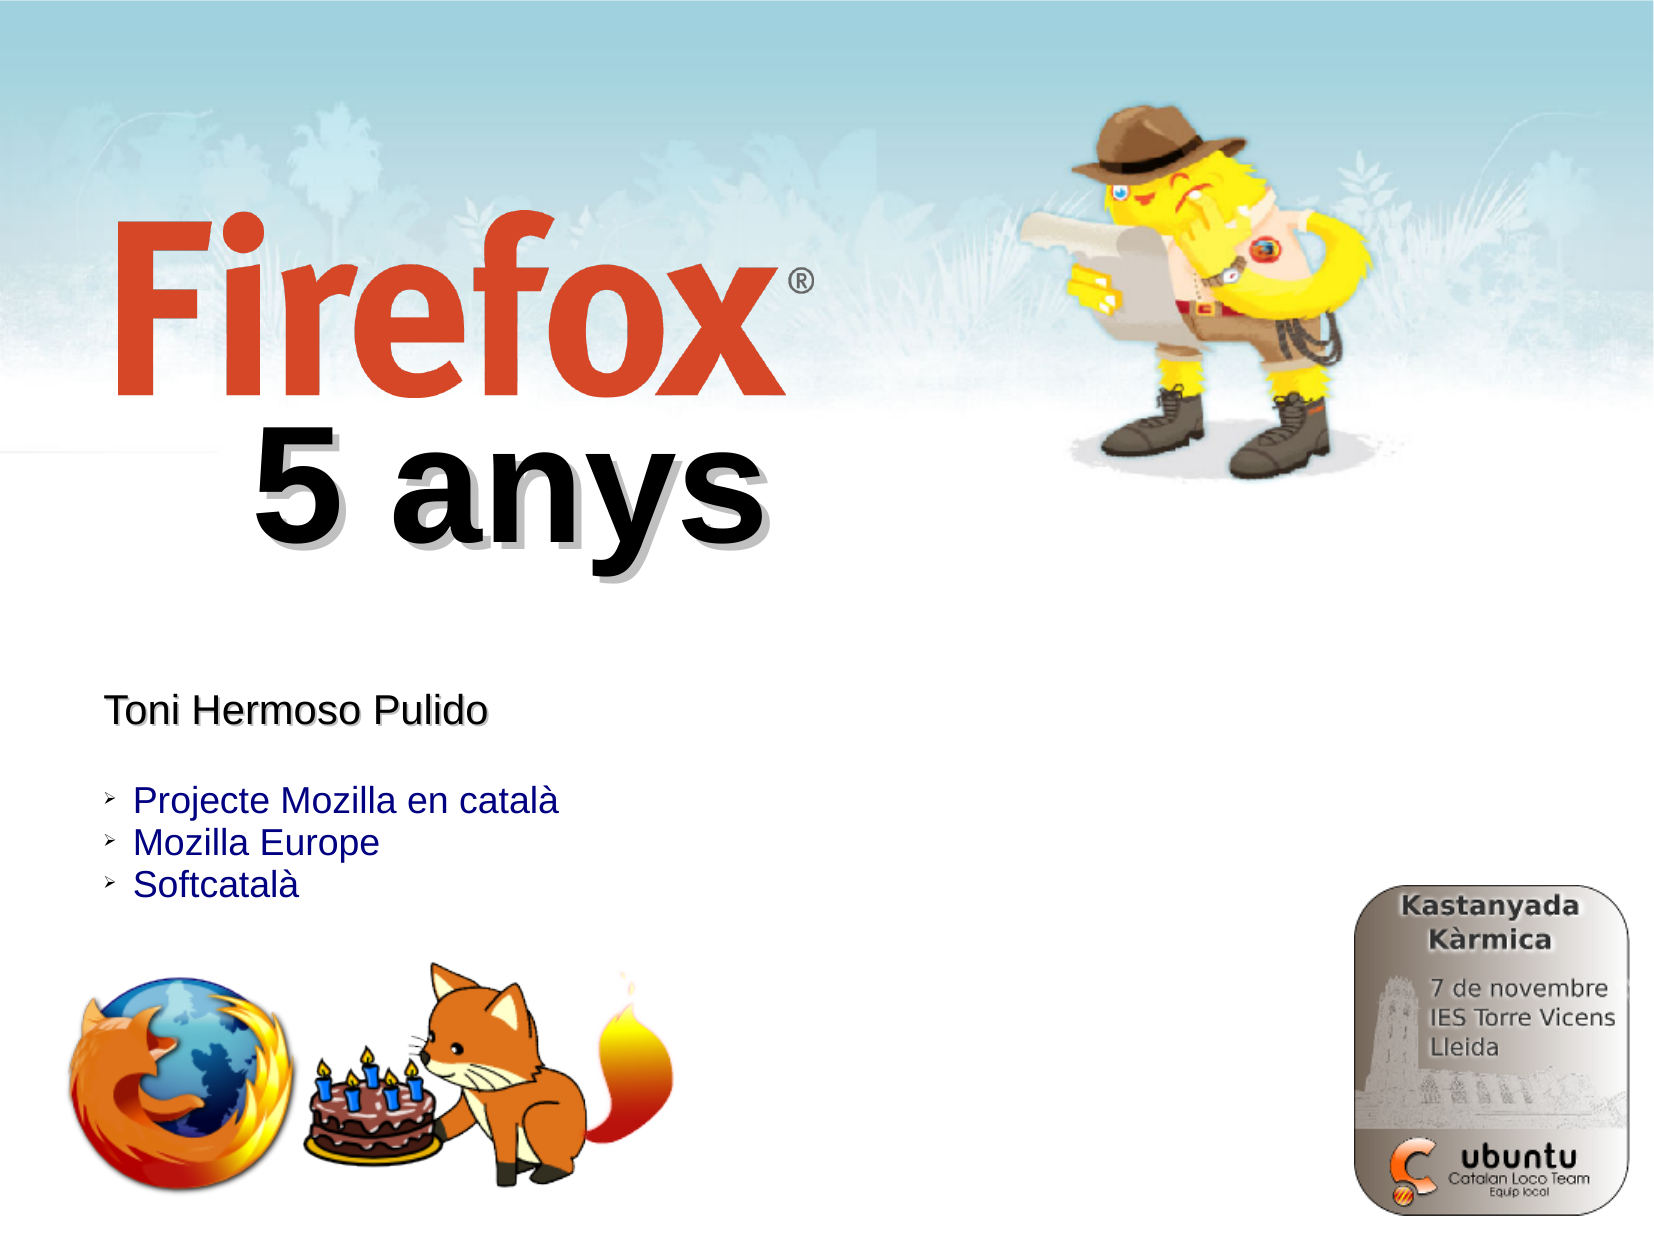

5 anys
Toni Hermoso Pulido
Projecte Mozilla en català
Mozilla Europe
Softcatalà